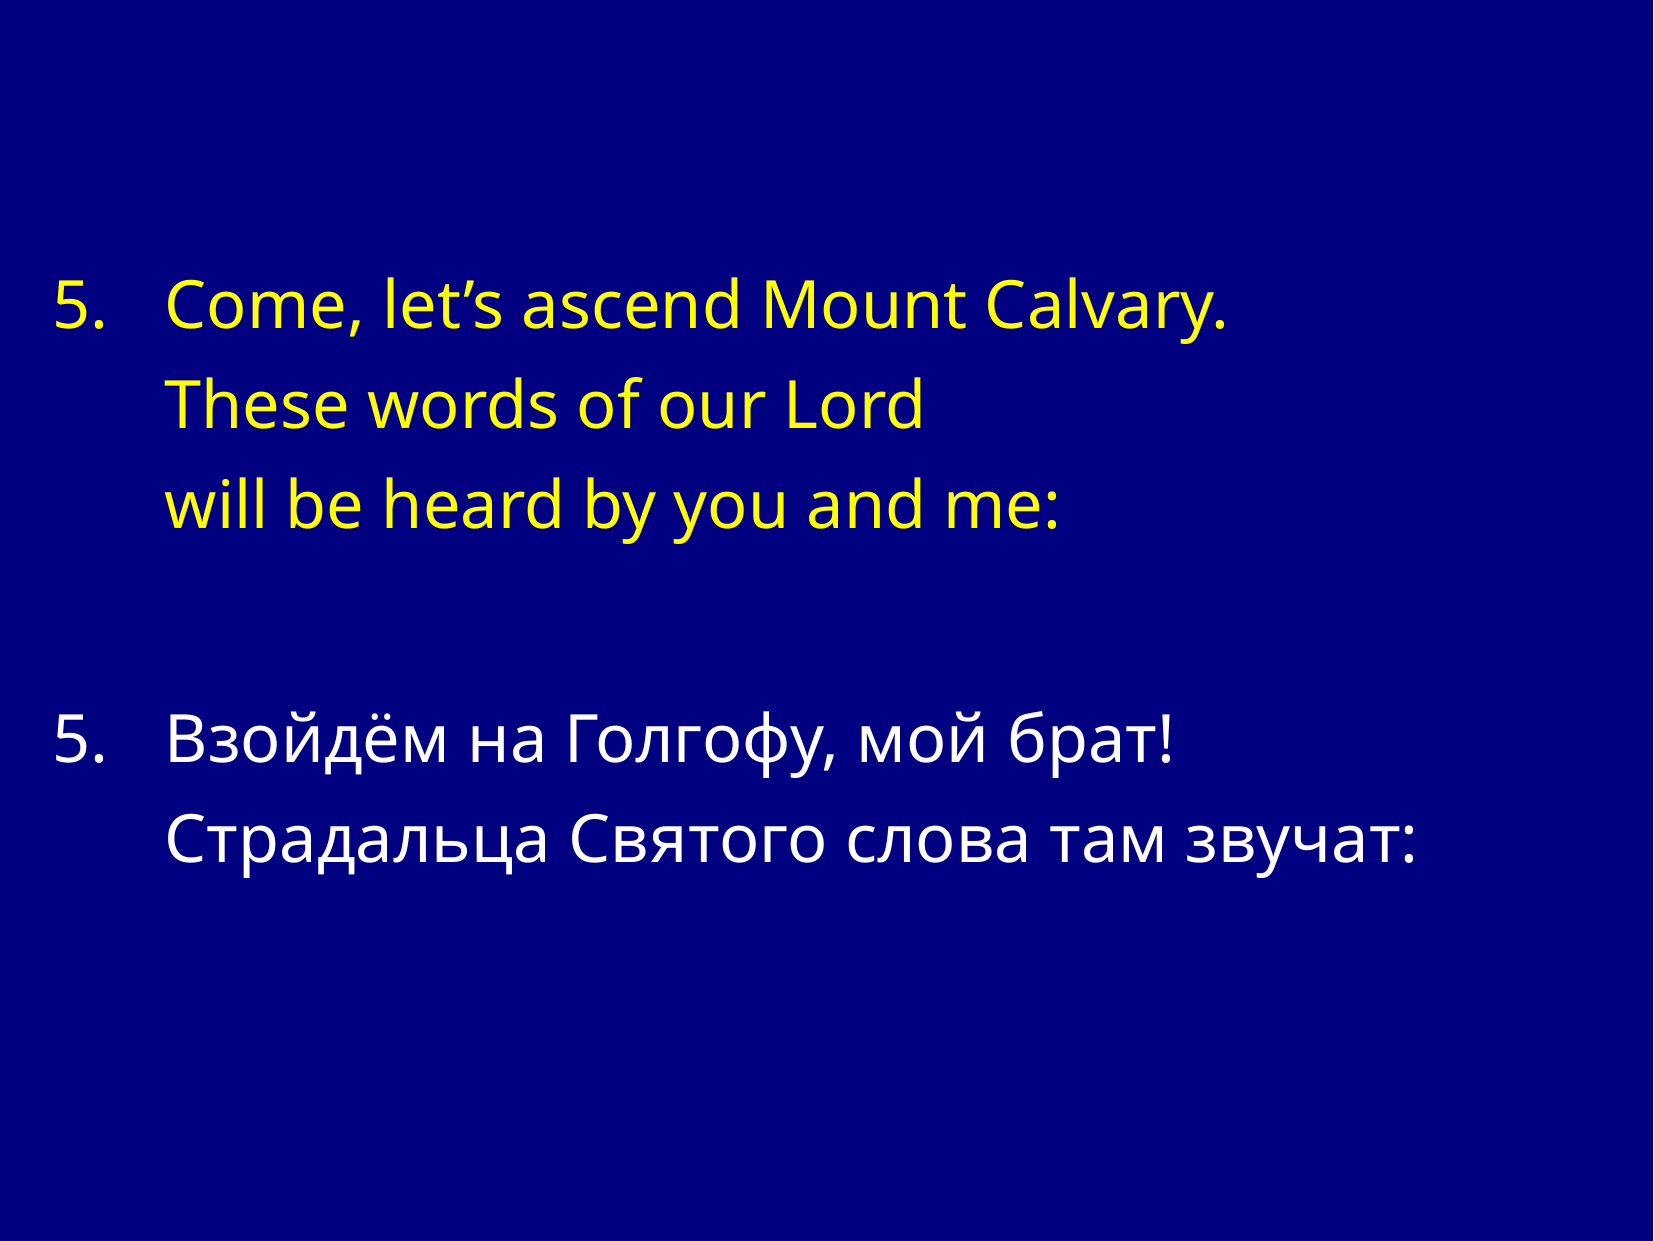

5.	Come, let’s ascend Mount Calvary.
	These words of our Lord
	will be heard by you and me:
5.	Взойдём на Голгофу, мой брат!
	Страдальца Святого слова там звучат: